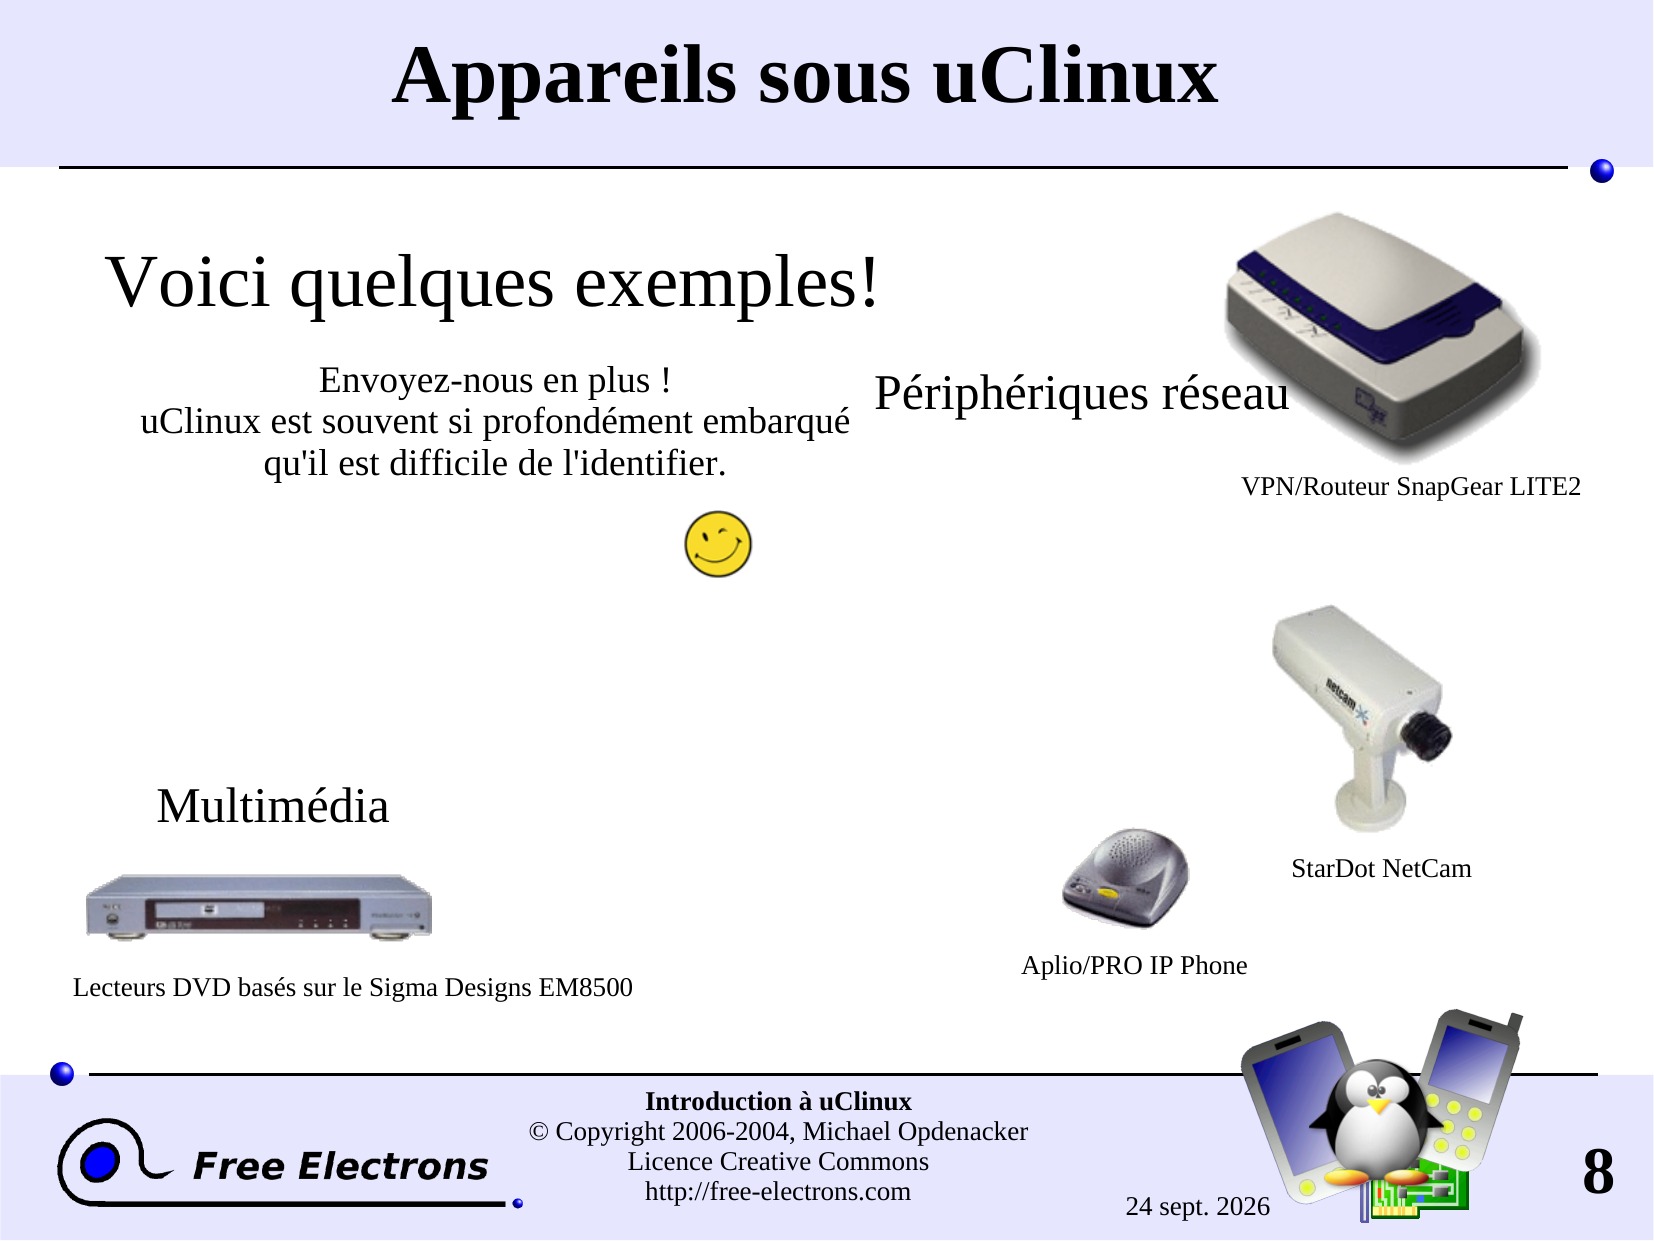

# Appareils sous uClinux
Voici quelques exemples!
Envoyez-nous en plus !
uClinux est souvent si profondément embarqué
qu'il est difficile de l'identifier.
Périphériques réseau
VPN/Routeur SnapGear LITE2
Multimédia
StarDot NetCam
Aplio/PRO IP Phone
Lecteurs DVD basés sur le Sigma Designs EM8500